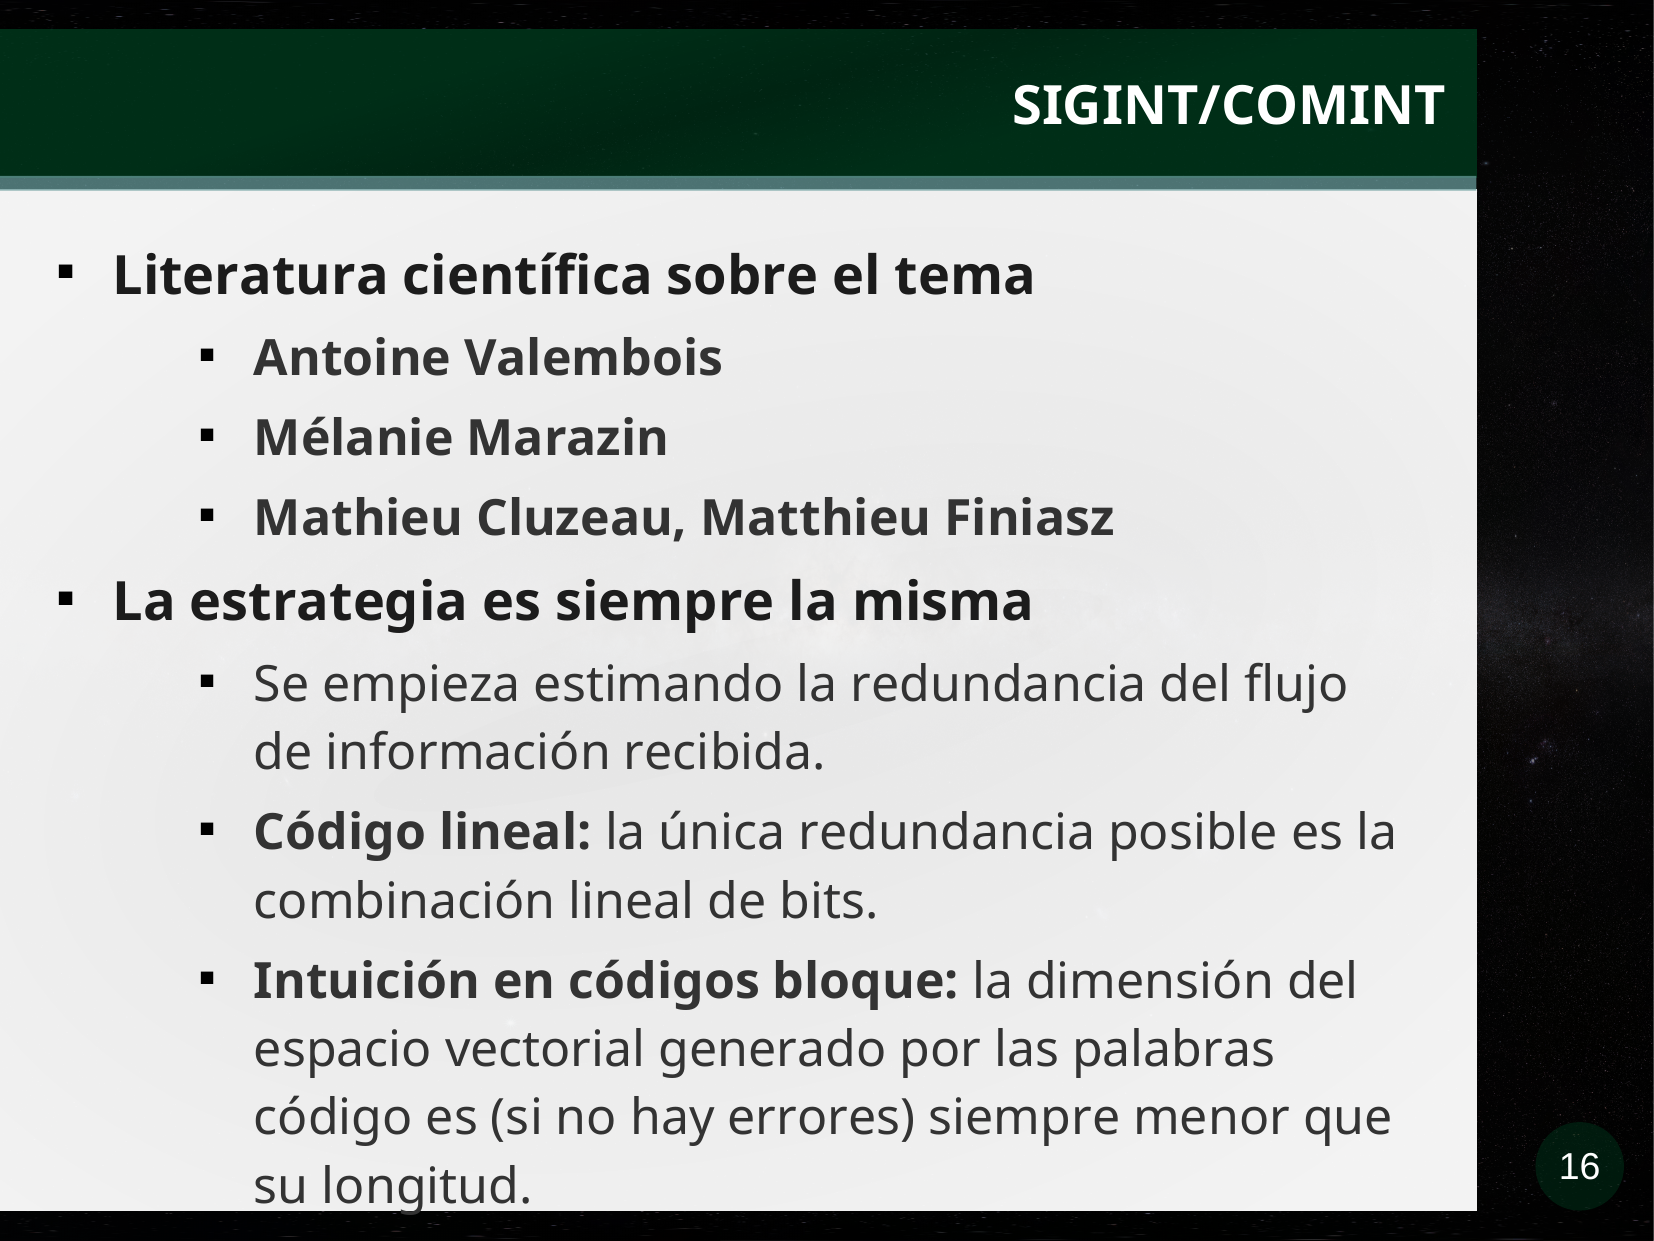

# SIGINT/COMINT
Literatura científica sobre el tema
Antoine Valembois
Mélanie Marazin
Mathieu Cluzeau, Matthieu Finiasz
La estrategia es siempre la misma
Se empieza estimando la redundancia del flujo de información recibida.
Código lineal: la única redundancia posible es la combinación lineal de bits.
Intuición en códigos bloque: la dimensión del espacio vectorial generado por las palabras código es (si no hay errores) siempre menor que su longitud.
Cálculo del rango.